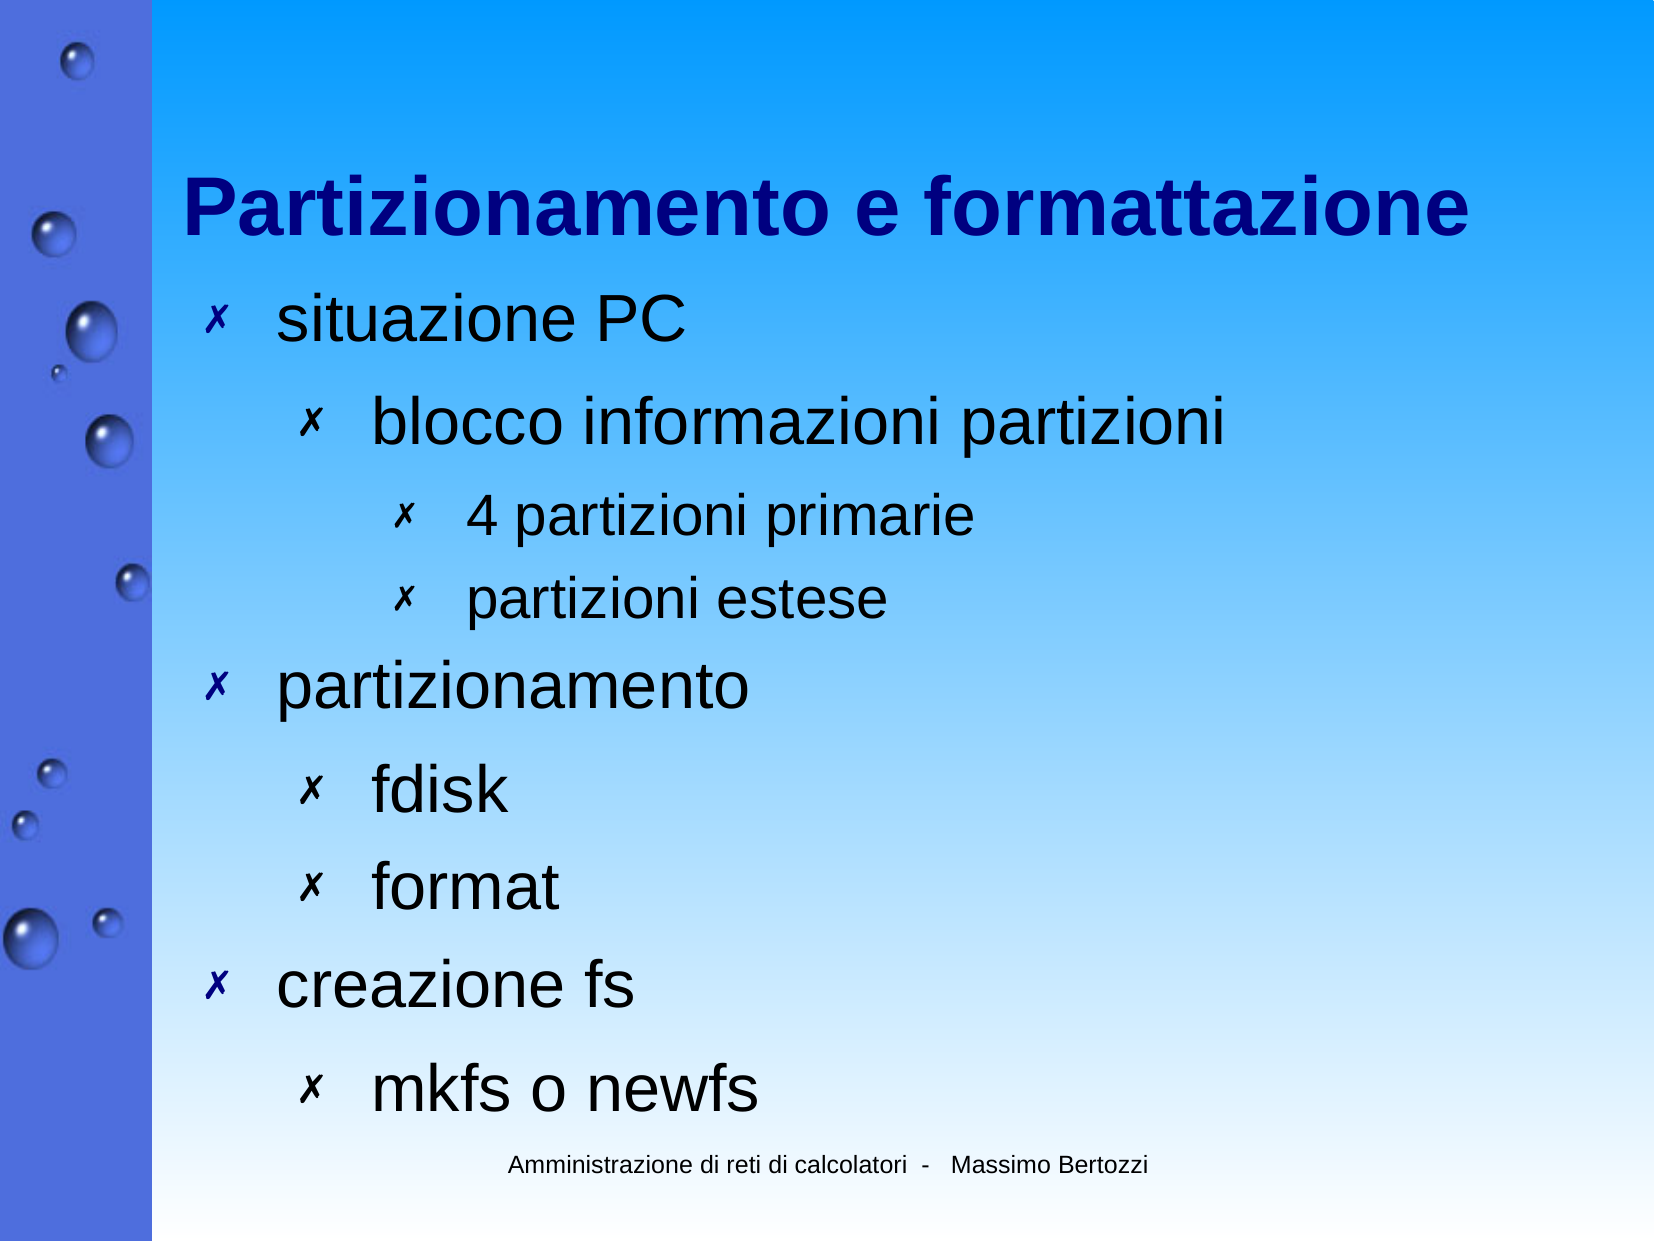

# Partizionamento e formattazione
situazione PC
blocco informazioni partizioni
4 partizioni primarie
partizioni estese
partizionamento
fdisk
format
creazione fs
mkfs o newfs